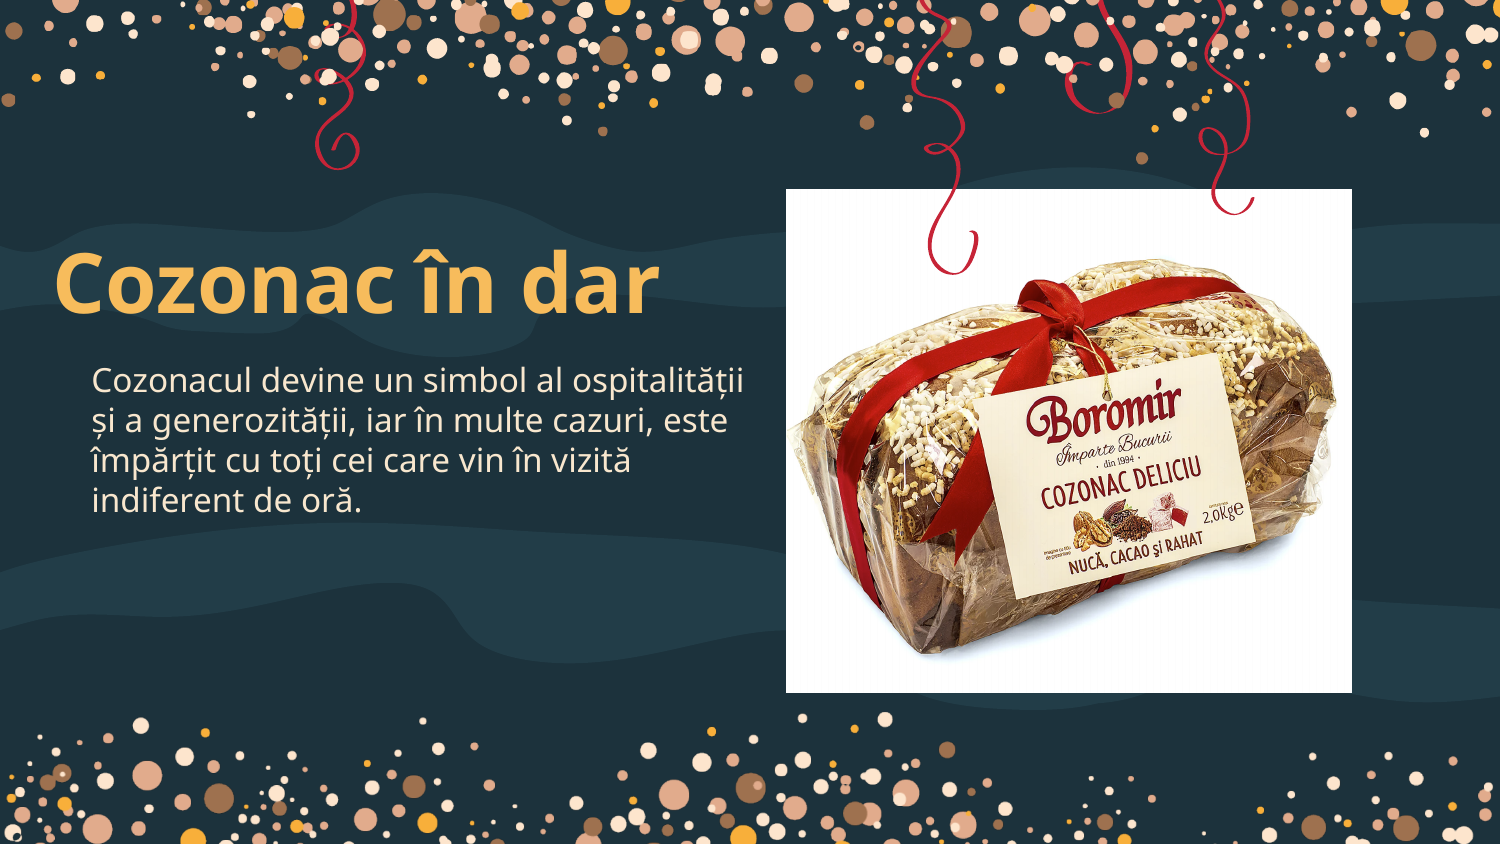

Cozonac în dar
# Cozonacul devine un simbol al ospitalității și a generozității, iar în multe cazuri, este împărțit cu toți cei care vin în vizită indiferent de oră.